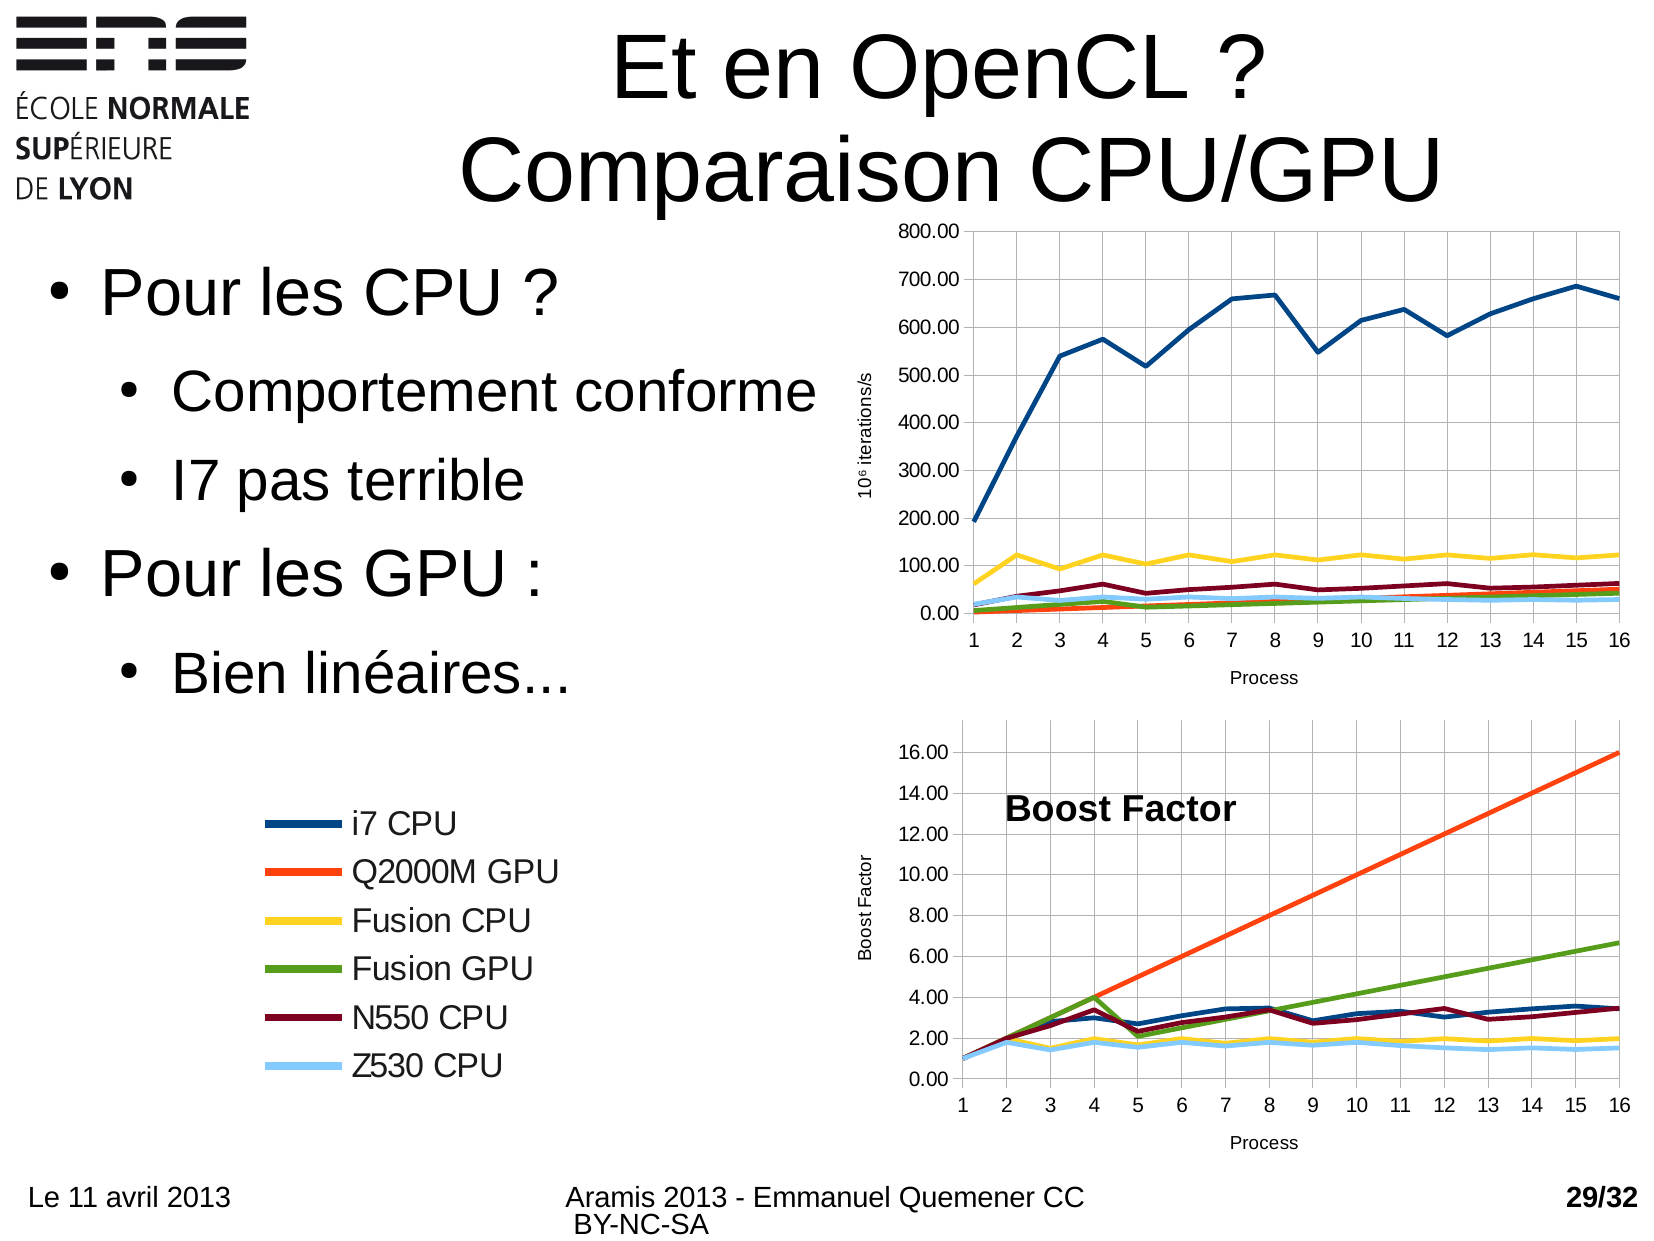

# Et en OpenCL ? Comparaison CPU/GPU
### Chart
| Category | i7 CPU | Q2000M GPU | Fusion CPU | Fusion GPU | N550 CPU | Z530 CPU |
|---|---|---|---|---|---|---|
| 1 | 192.279880557511 | 3.19559742757148 | 62.3475426100671 | 6.41314610606045 | 18.2470836832248 | 19.4432349974277 |
| 2 | 371.678134271124 | 6.39119369507781 | 123.044708669812 | 12.8276209917776 | 36.297097551942 | 34.8410377795029 |
| 3 | 539.618110487864 | 9.58678884663476 | 93.5270172680471 | 19.2422110009708 | 47.6422194027317 | 27.5846471620574 |
| 4 | 575.190894246134 | 12.7823828283244 | 122.951781081994 | 25.6542663670291 | 61.8021926173986 | 34.8609538349326 |
| 5 | 518.081645345987 | 15.9779755698901 | 103.746180743023 | 13.3647911649407 | 42.4497638040605 | 30.1057951089171 |
| 6 | 595.096621465955 | 19.1735686349671 | 123.084615183673 | 16.0377239085173 | 50.3334677566691 | 34.8524582194863 |
| 7 | 659.493673830841 | 22.3691598847907 | 108.940400329756 | 18.7106750375408 | 55.3024597545706 | 31.3211645414475 |
| 8 | 667.615968505532 | 25.5647470433521 | 123.102283124489 | 21.3836271225231 | 61.7551955986685 | 34.8475350891327 |
| 9 | 547.591786739787 | 28.7603351299662 | 112.258715513908 | 24.0565755615763 | 49.6617285820352 | 32.039720087498 |
| 10 | 614.312949279887 | 31.9559286737741 | 123.205957328077 | 26.7295273872074 | 52.9987473526913 | 34.8558615694346 |
| 11 | 637.440892464573 | 35.1515088523648 | 114.200379513887 | 29.4024733513476 | 57.9689302475908 | 31.7735786852641 |
| 12 | 582.249673119284 | 38.3470920961373 | 123.001313934599 | 32.0754226106127 | 62.9632878386036 | 29.5368218918588 |
| 13 | 628.102761691968 | 41.5426822545268 | 115.649241617371 | 34.7483715783756 | 53.2607527141074 | 27.8532522107327 |
| 14 | 659.736811648947 | 44.7382589235397 | 123.380849073762 | 37.4213156963379 | 55.5603431517414 | 29.5333906893753 |
| 15 | 686.210196098802 | 47.9338449743373 | 116.740948781586 | 40.0942648241428 | 59.4320927473281 | 28.0628940502632 |
| 16 | 660.174066201336 | 51.1294194245426 | 123.054102258237 | 42.7672128173747 | 63.263042815889 | 29.5228183023127 |Pour les CPU ?
Comportement conforme
I7 pas terrible
Pour les GPU :
Bien linéaires...
### Chart
| Category | i7 CPU | Q2000M GPU | Fusion CPU | Fusion GPU | N550 CPU | Z530 CPU |
|---|---|---|---|---|---|---|
| 1 | 1.0 | 1.0 | 1.0 | 1.0 | 1.0 | 1.0 |
| 2 | 1.93300585164424 | 1.9999996369802 | 1.97352940498965 | 2.00020719622393 | 1.98919992816776 | 1.79193625876108 |
| 3 | 2.80642004209309 | 2.99999892474576 | 1.50009147678814 | 3.00043234361787 | 2.61094979503661 | 1.41872724192794 |
| 4 | 2.99142527329631 | 3.99999784642414 | 1.97203892783644 | 4.00026226484778 | 3.38696274376247 | 1.79296057675303 |
| 5 | 2.69441422495074 | 4.99999638002986 | 1.66399791234548 | 2.08396798449842 | 2.32638620729766 | 1.54839434450595 |
| 6 | 3.09495002670319 | 5.99999501487216 | 1.97416947053497 | 2.5007576068416 | 2.75843902677677 | 1.79252363220921 |
| 7 | 3.42986313450297 | 6.99999308166623 | 1.74730864712807 | 2.91755009602216 | 3.03075607667717 | 1.61090294622223 |
| 8 | 3.47210517590189 | 7.99998986817945 | 1.9744528488379 | 3.33434273426508 | 3.38438715307927 | 1.79227042689876 |
| 9 | 2.84788915591198 | 8.99998694510868 | 1.80053151759315 | 3.75113480399936 | 2.72162551803776 | 1.6478595301521 |
| 10 | 3.19488938467562 | 9.99998572976049 | 1.97611569229968 | 4.16792740180173 | 2.90450508545729 | 1.79269867252266 |
| 11 | 3.31517208465248 | 10.9999803320278 | 1.8316741082823 | 4.58471908562354 | 3.17688740041696 | 1.63417140663412 |
| 12 | 3.02813623261604 | 11.999975893484 | 1.97283339142765 | 5.00151128325321 | 3.45059456796857 | 1.51913104459039 |
| 13 | 3.26660678106726 | 12.9999736187351 | 1.85491258798542 | 5.41830343542903 | 2.91886383811961 | 1.43254207514427 |
| 14 | 3.43112763403043 | 13.9999671227483 | 1.97892080278782 | 5.83509483137686 | 3.044888932187 | 1.51895457177176 |
| 15 | 3.56880914482135 | 14.9999635626084 | 1.87242261514147 | 6.25188700850796 | 3.25707350166679 | 1.44332432612042 |
| 16 | 3.43340168657884 | 15.999956372289 | 1.97368006992416 | 6.66867900872546 | 3.46702212332423 | 1.5184108151868 |Boost Factor
Le 11 avril 2013
Aramis 2013 - Emmanuel Quemener CC BY-NC-SA
29